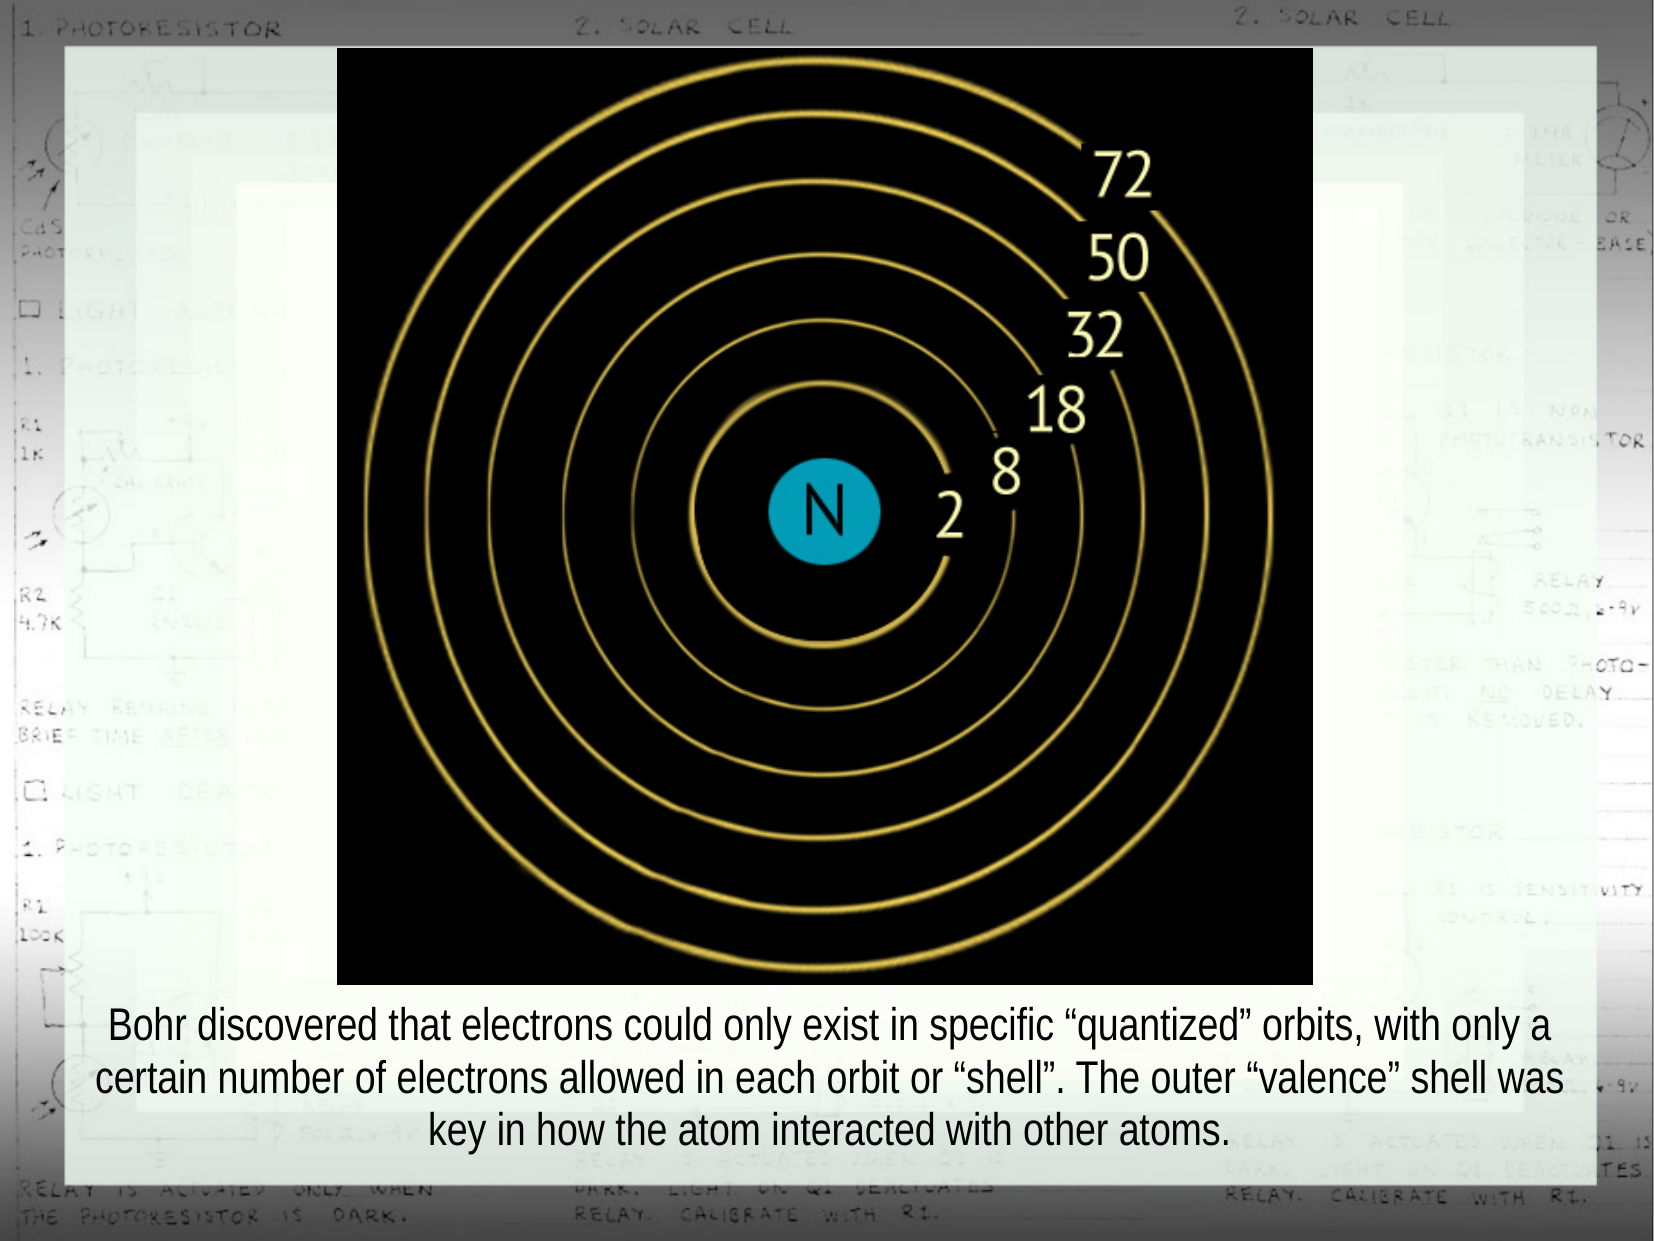

# Bohr discovered that electrons could only exist in specific “quantized” orbits, with only a certain number of electrons allowed in each orbit or “shell”. The outer “valence” shell was key in how the atom interacted with other atoms.